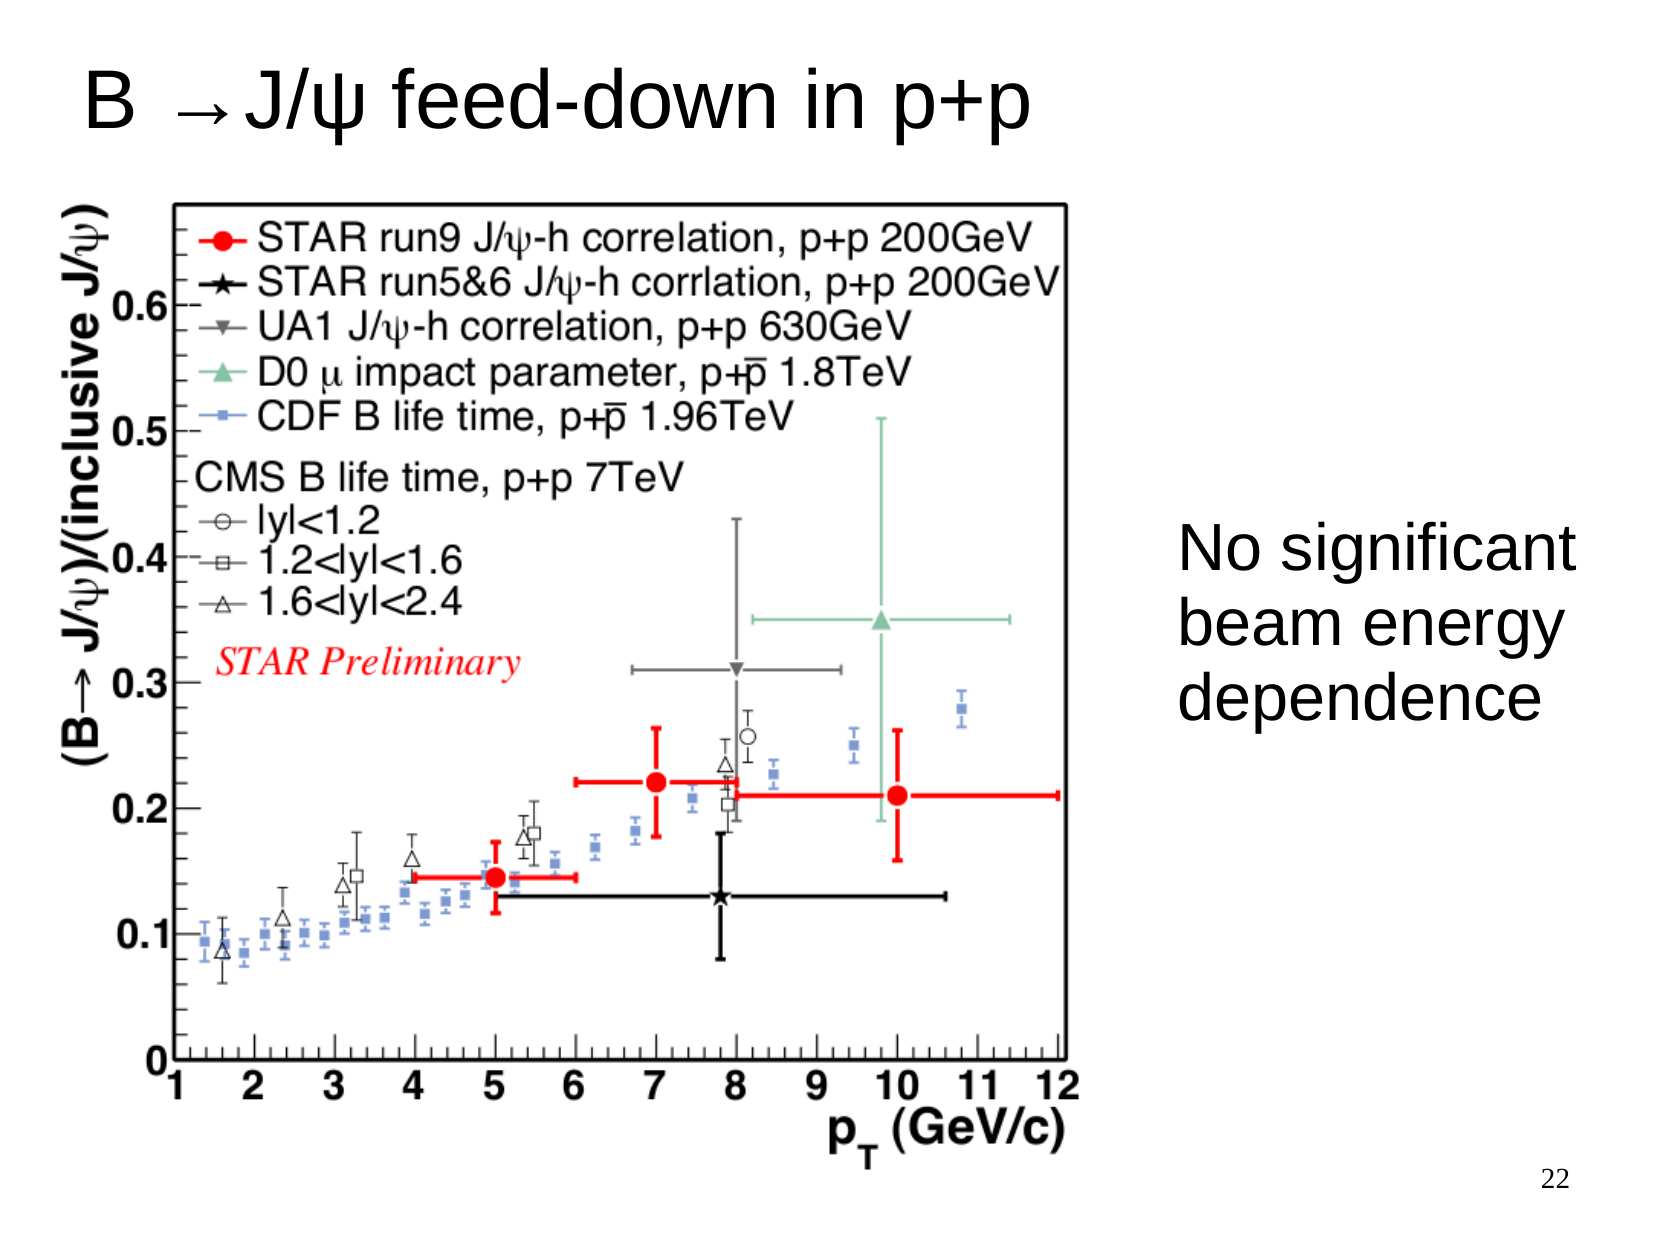

# B →J/ψ feed-down in p+p
No significant beam energy dependence
22